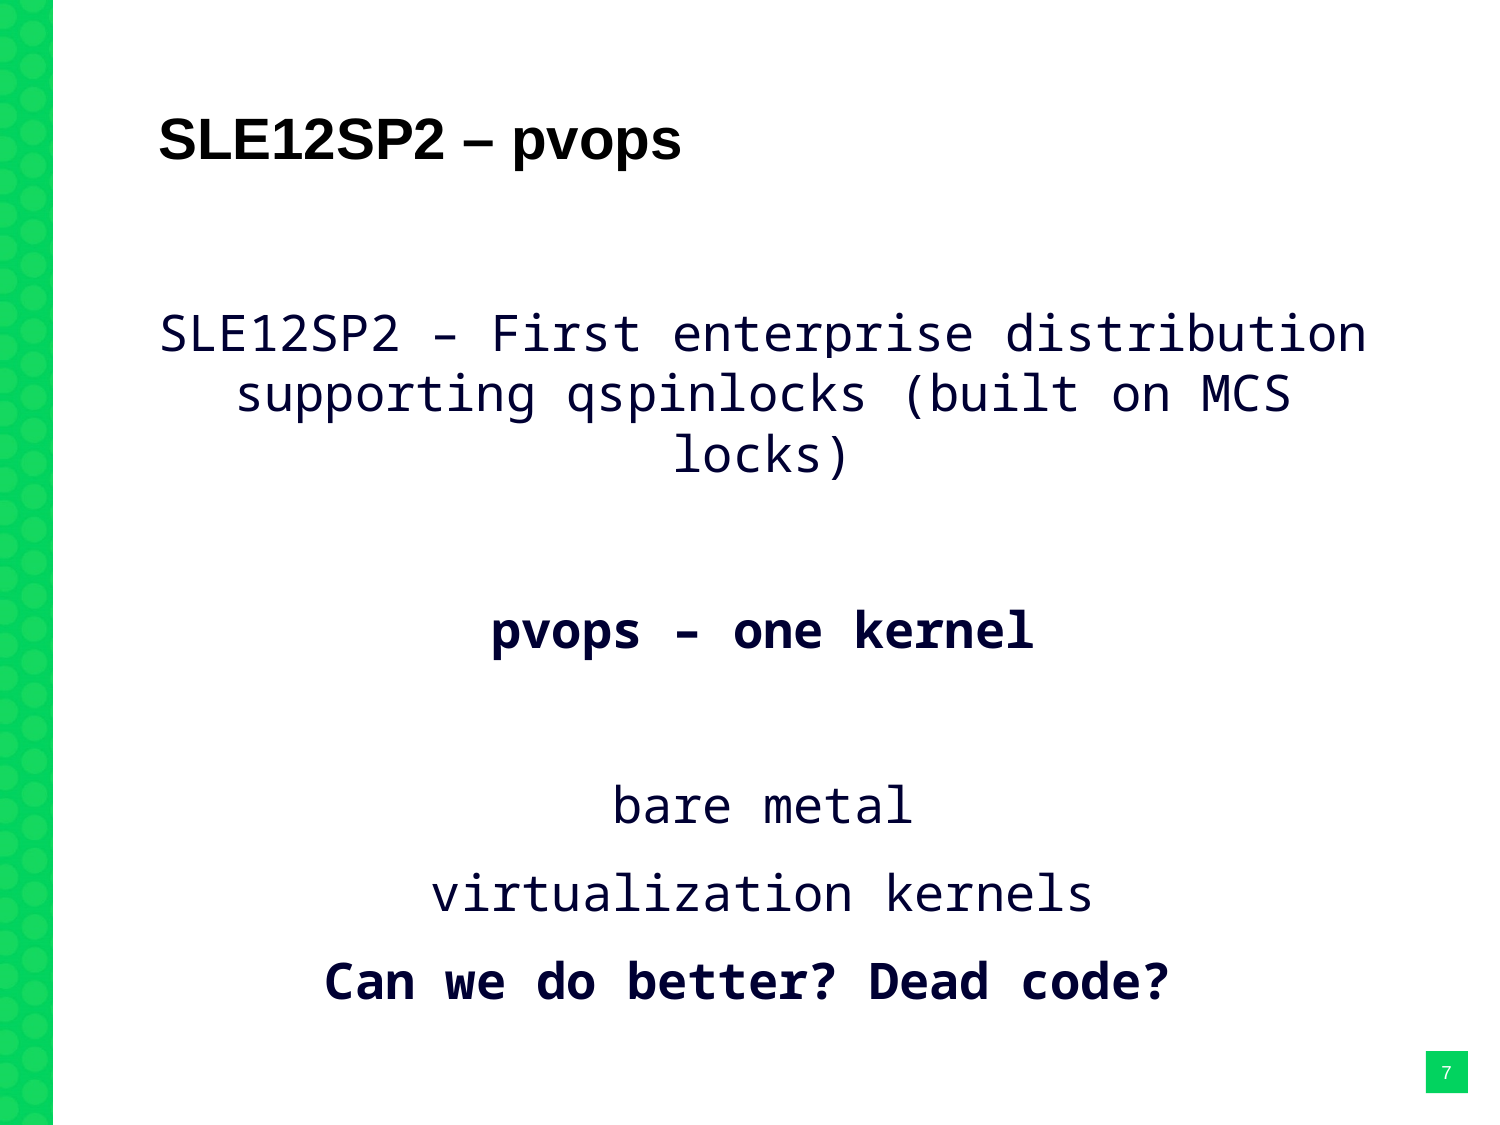

# SLE12SP2 – pvops
SLE12SP2 – First enterprise distribution supporting qspinlocks (built on MCS locks)
pvops – one kernel
bare metal
virtualization kernels
Can we do better? Dead code?